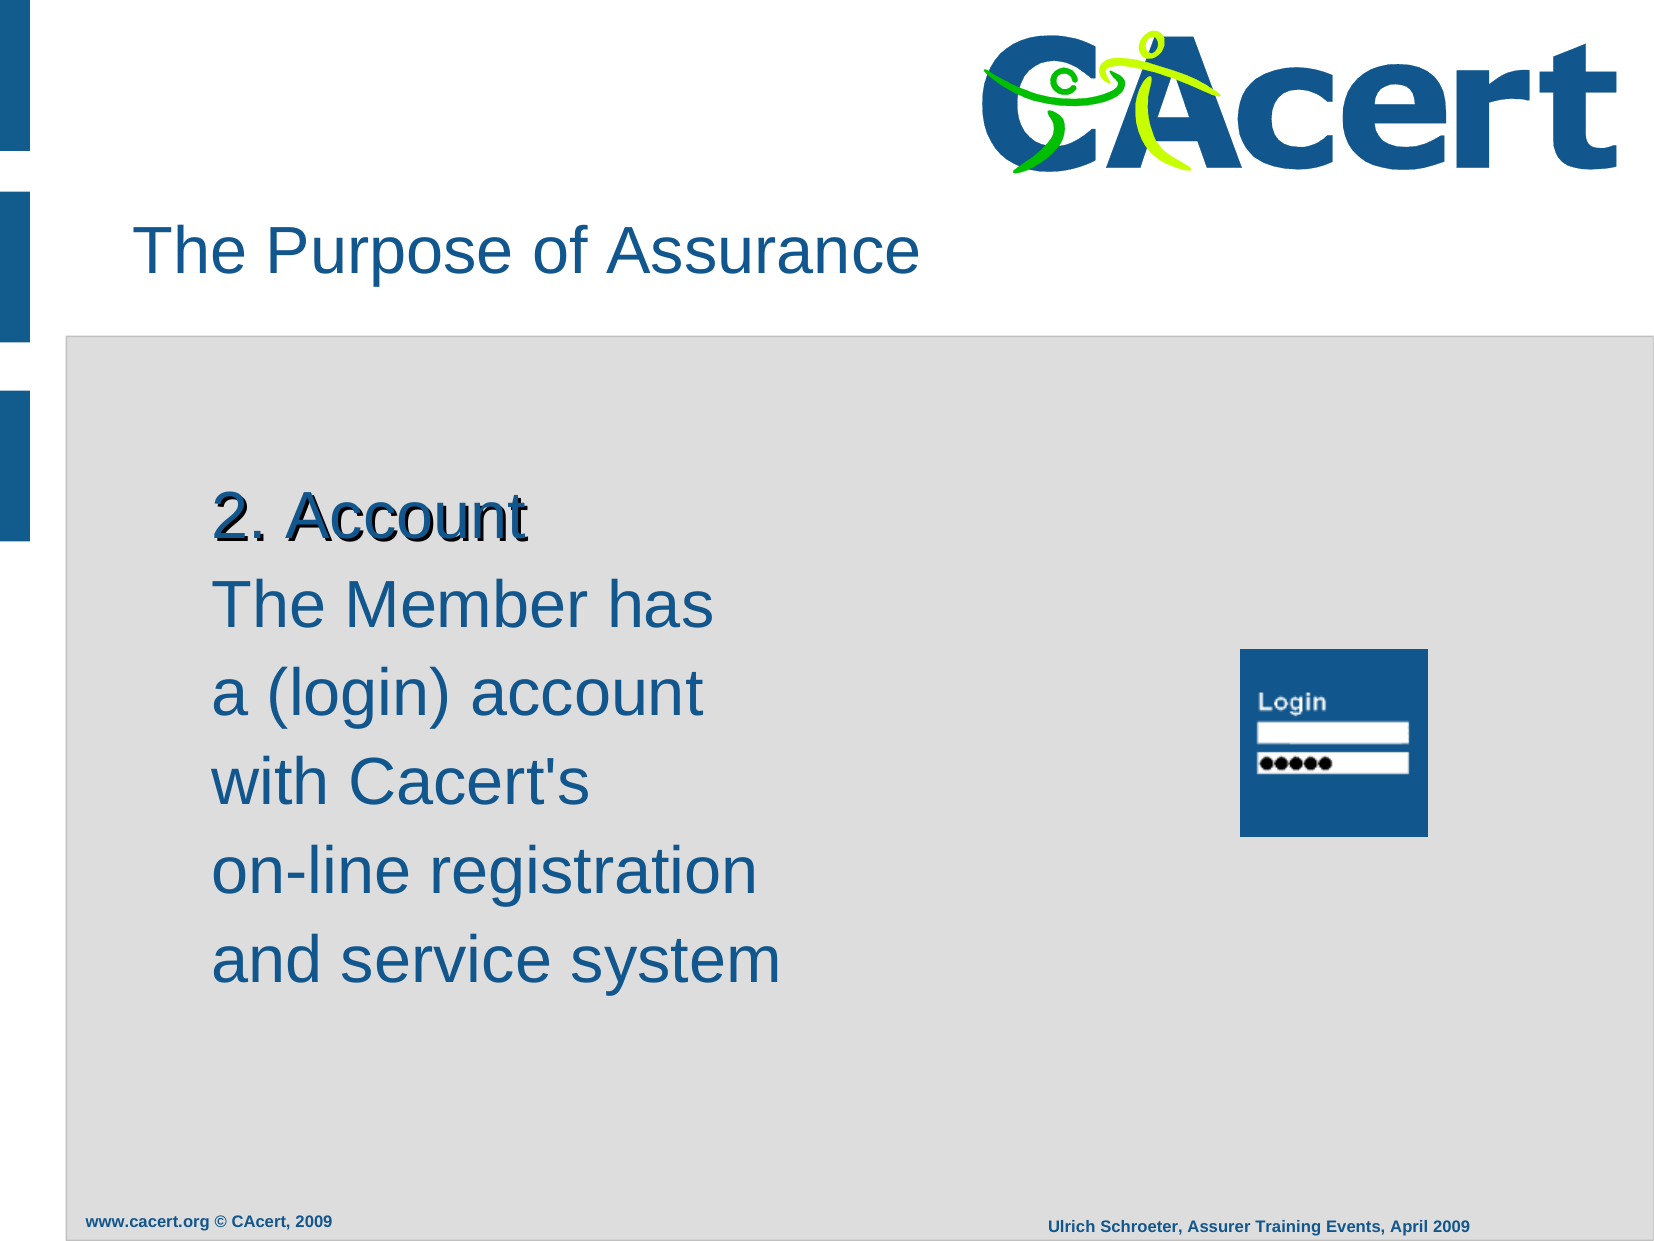

The Purpose of Assurance
2. Account
The Member has
a (login) account
with Cacert's
on-line registration
and service system